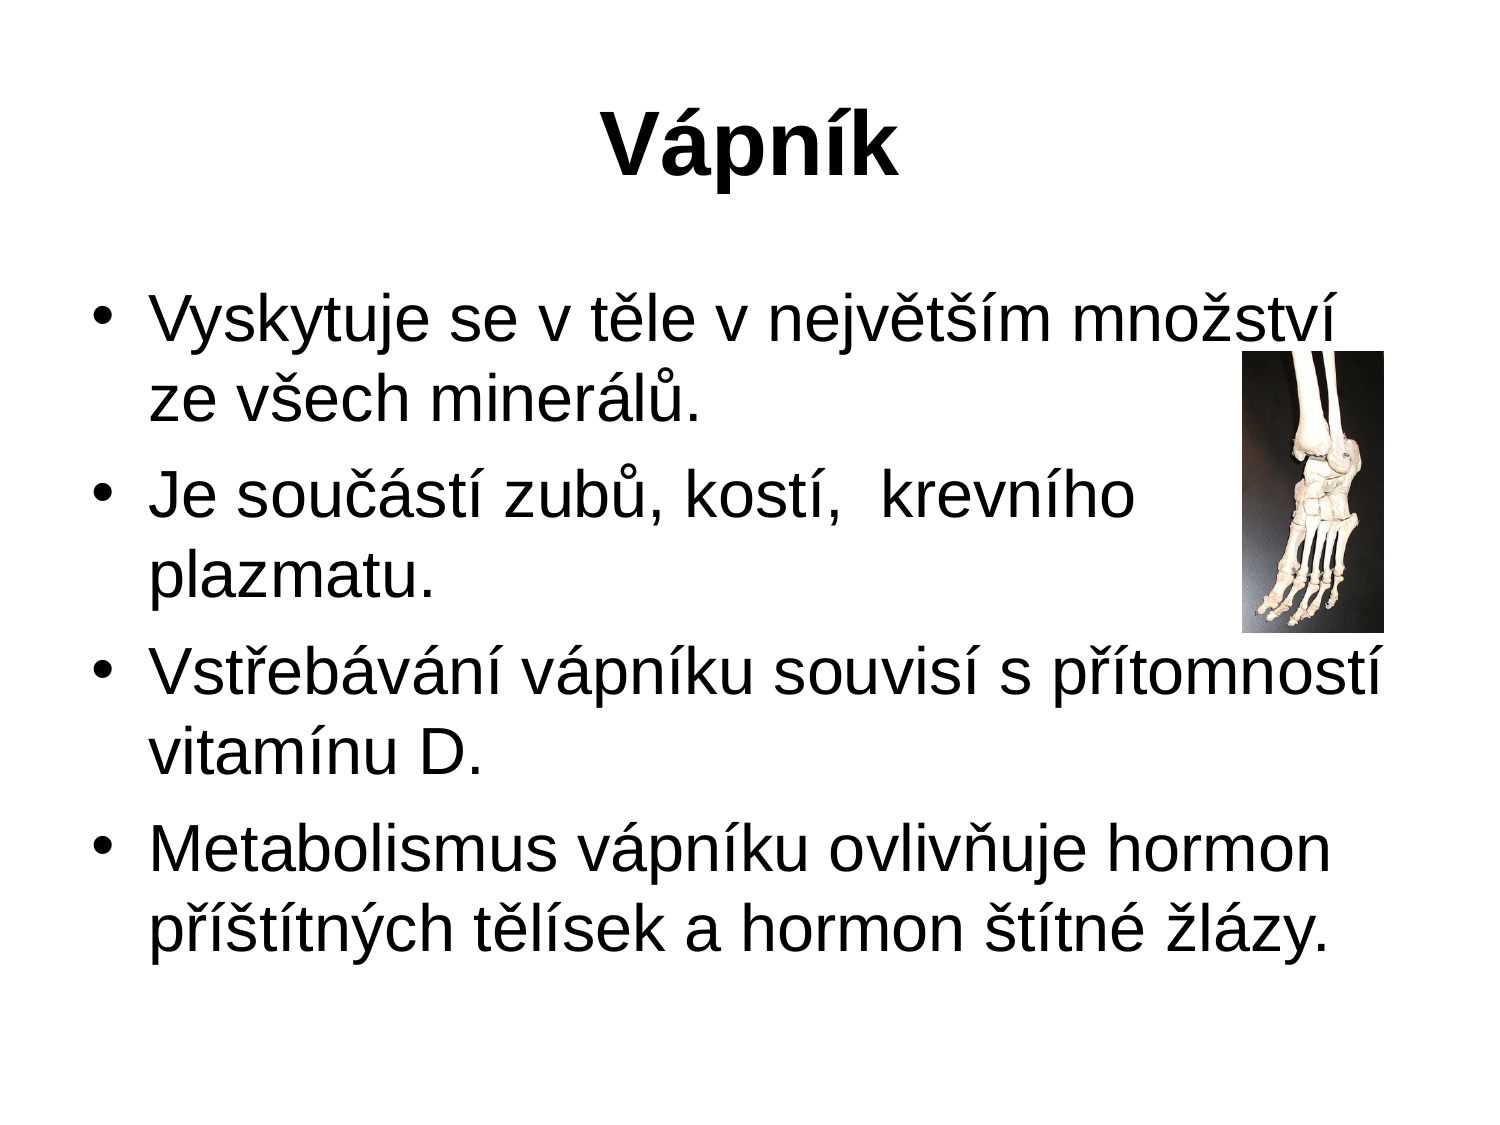

Vápník
# Vyskytuje se v těle v největším množství ze všech minerálů.
Je součástí zubů, kostí, krevního plazmatu.
Vstřebávání vápníku souvisí s přítomností vitamínu D.
Metabolismus vápníku ovlivňuje hormon příštítných tělísek a hormon štítné žlázy.